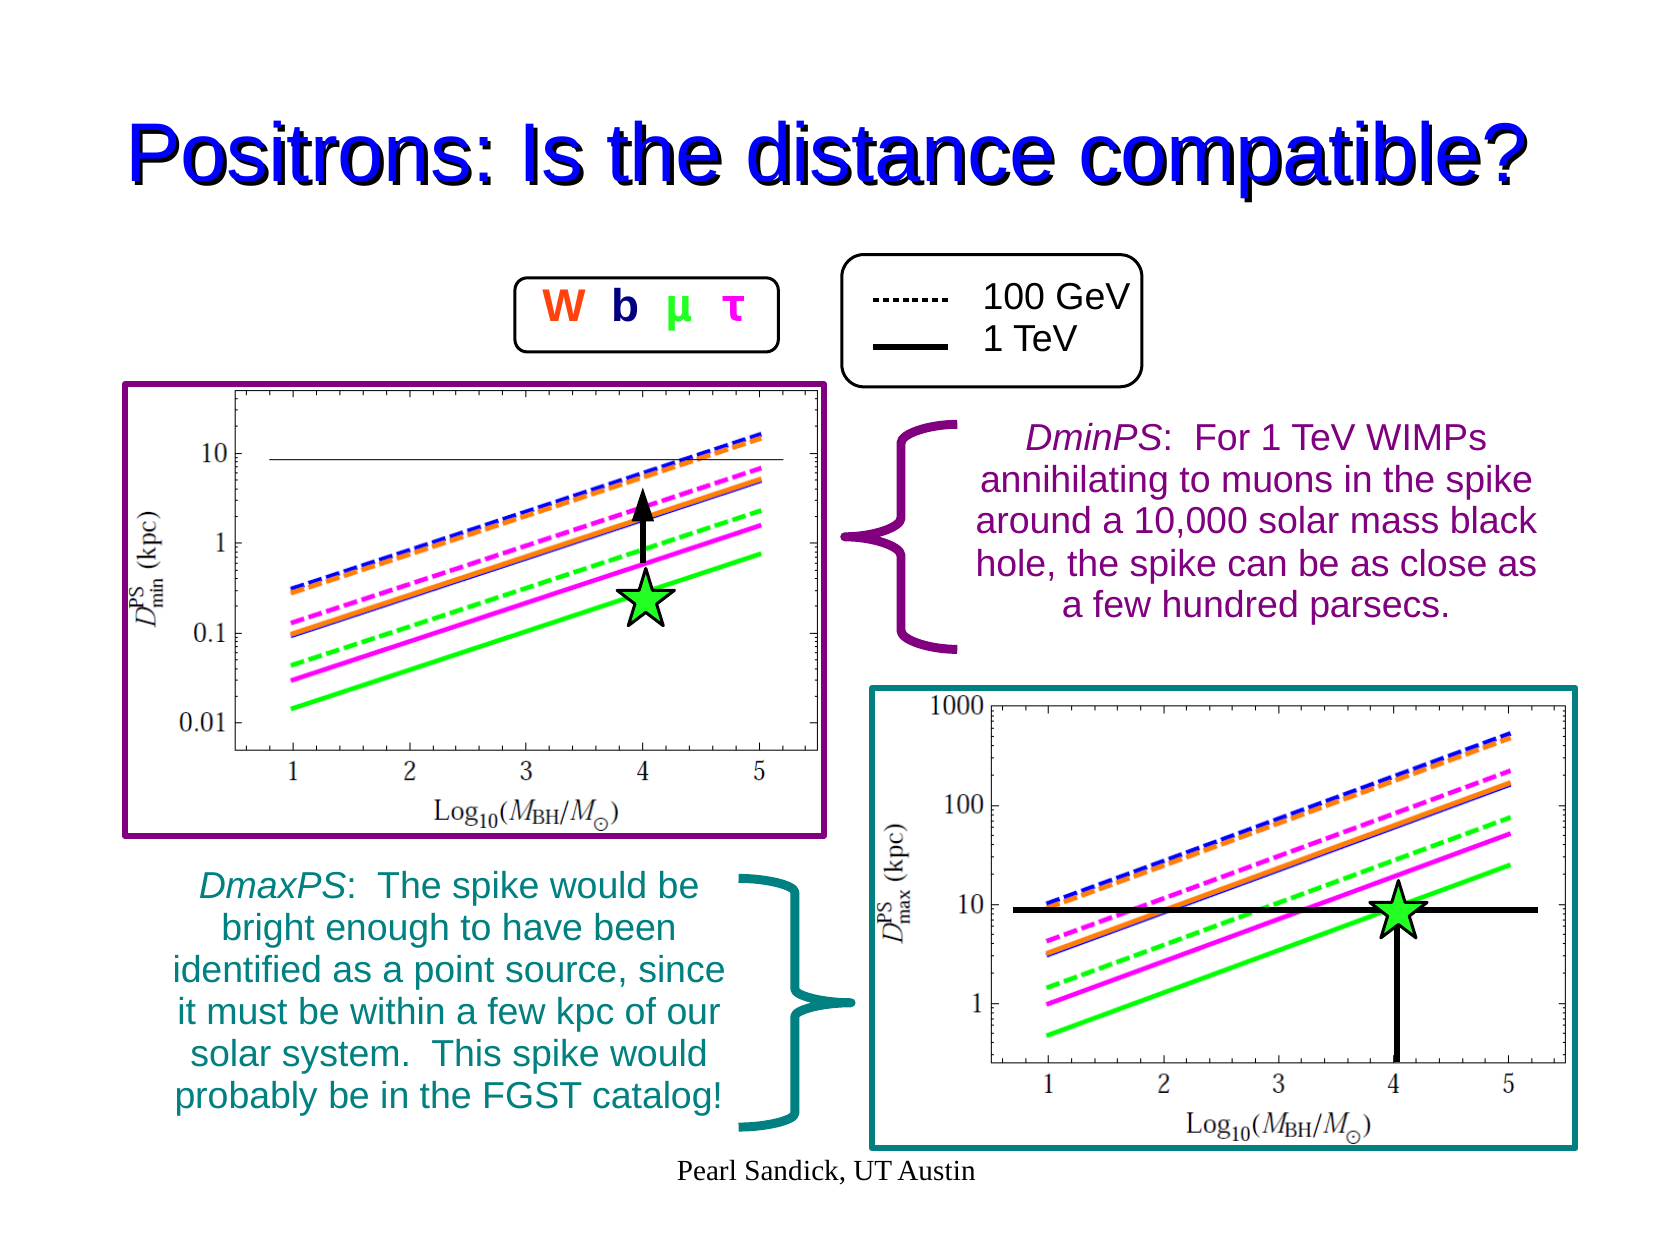

# Positrons: Is the distance compatible?
100 GeV
1 TeV
W b μ τ
DminPS: For 1 TeV WIMPs annihilating to muons in the spike around a 10,000 solar mass black hole, the spike can be as close as a few hundred parsecs.
DmaxPS: The spike would be bright enough to have been identified as a point source, since it must be within a few kpc of our solar system. This spike would probably be in the FGST catalog!
Pearl Sandick, UT Austin
W b μ τ